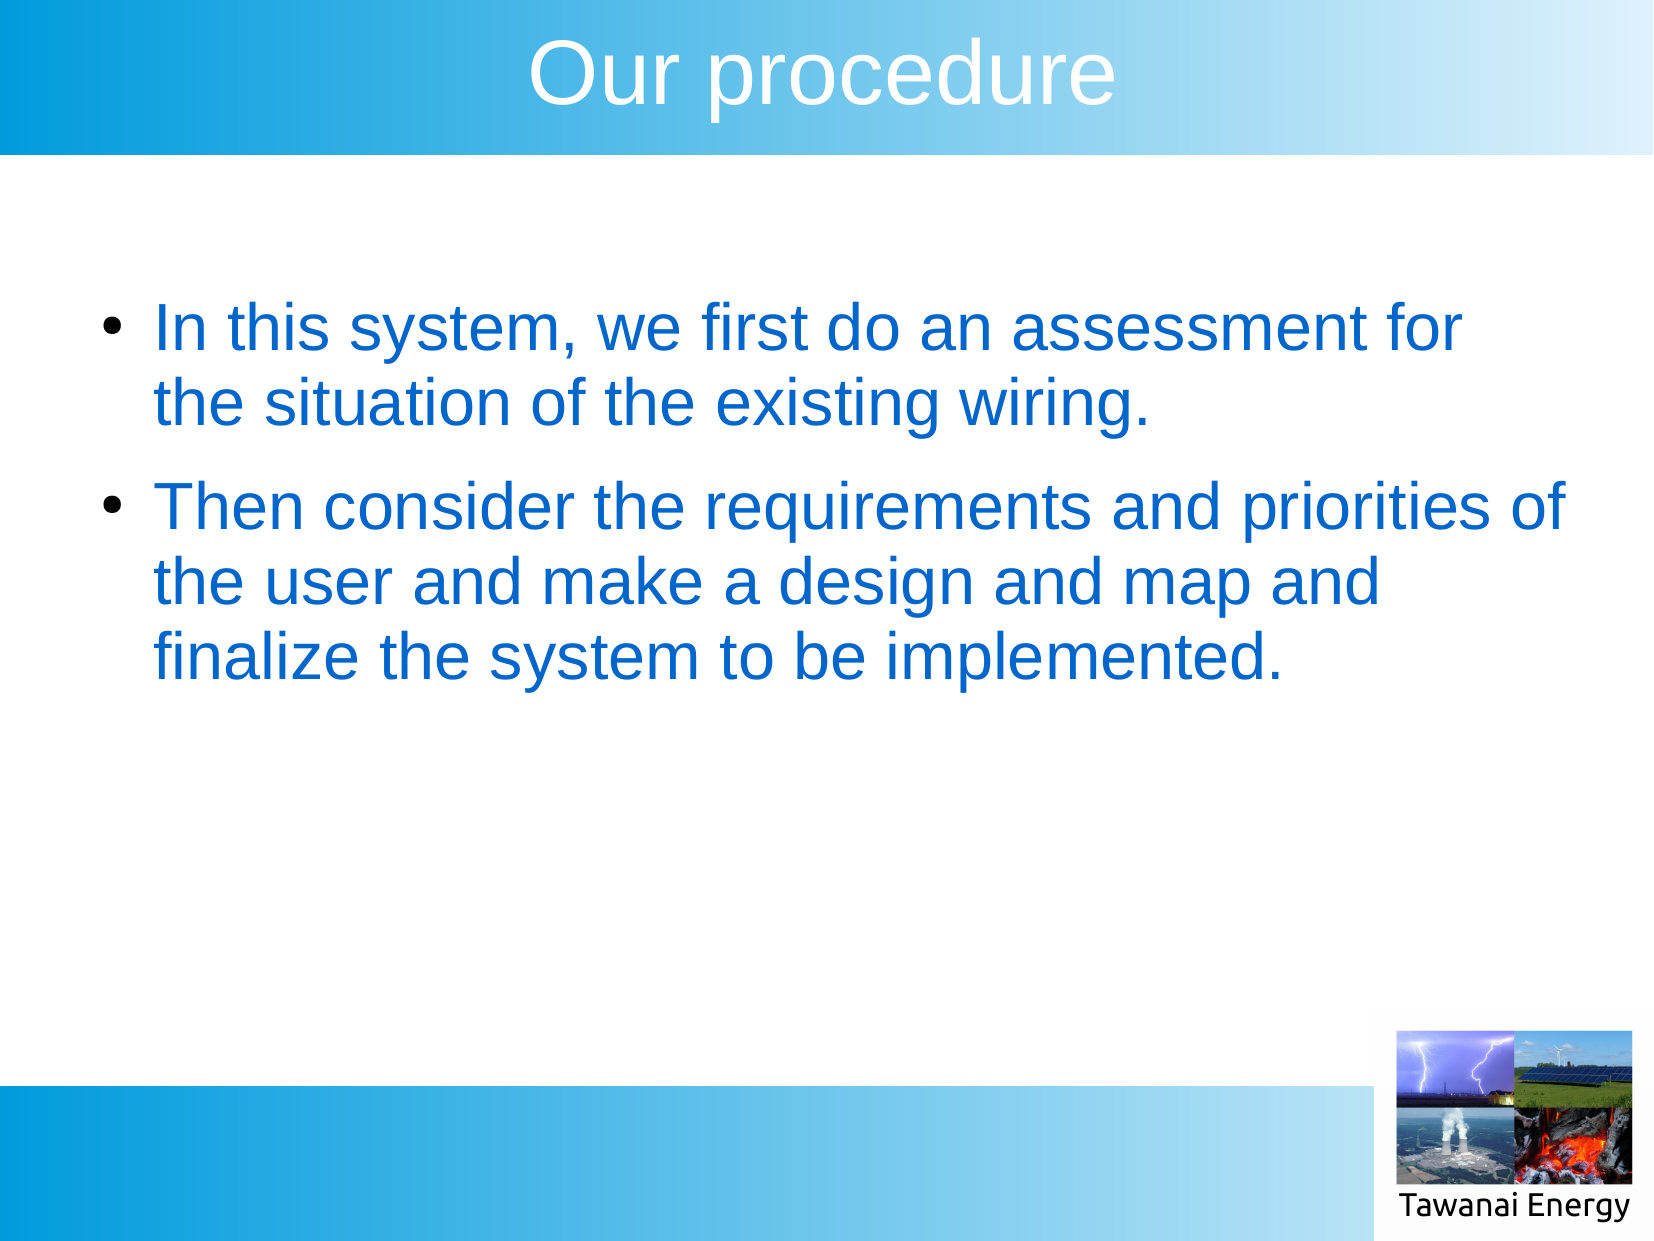

# Our procedure
In this system, we first do an assessment for the situation of the existing wiring.
Then consider the requirements and priorities of the user and make a design and map and finalize the system to be implemented.